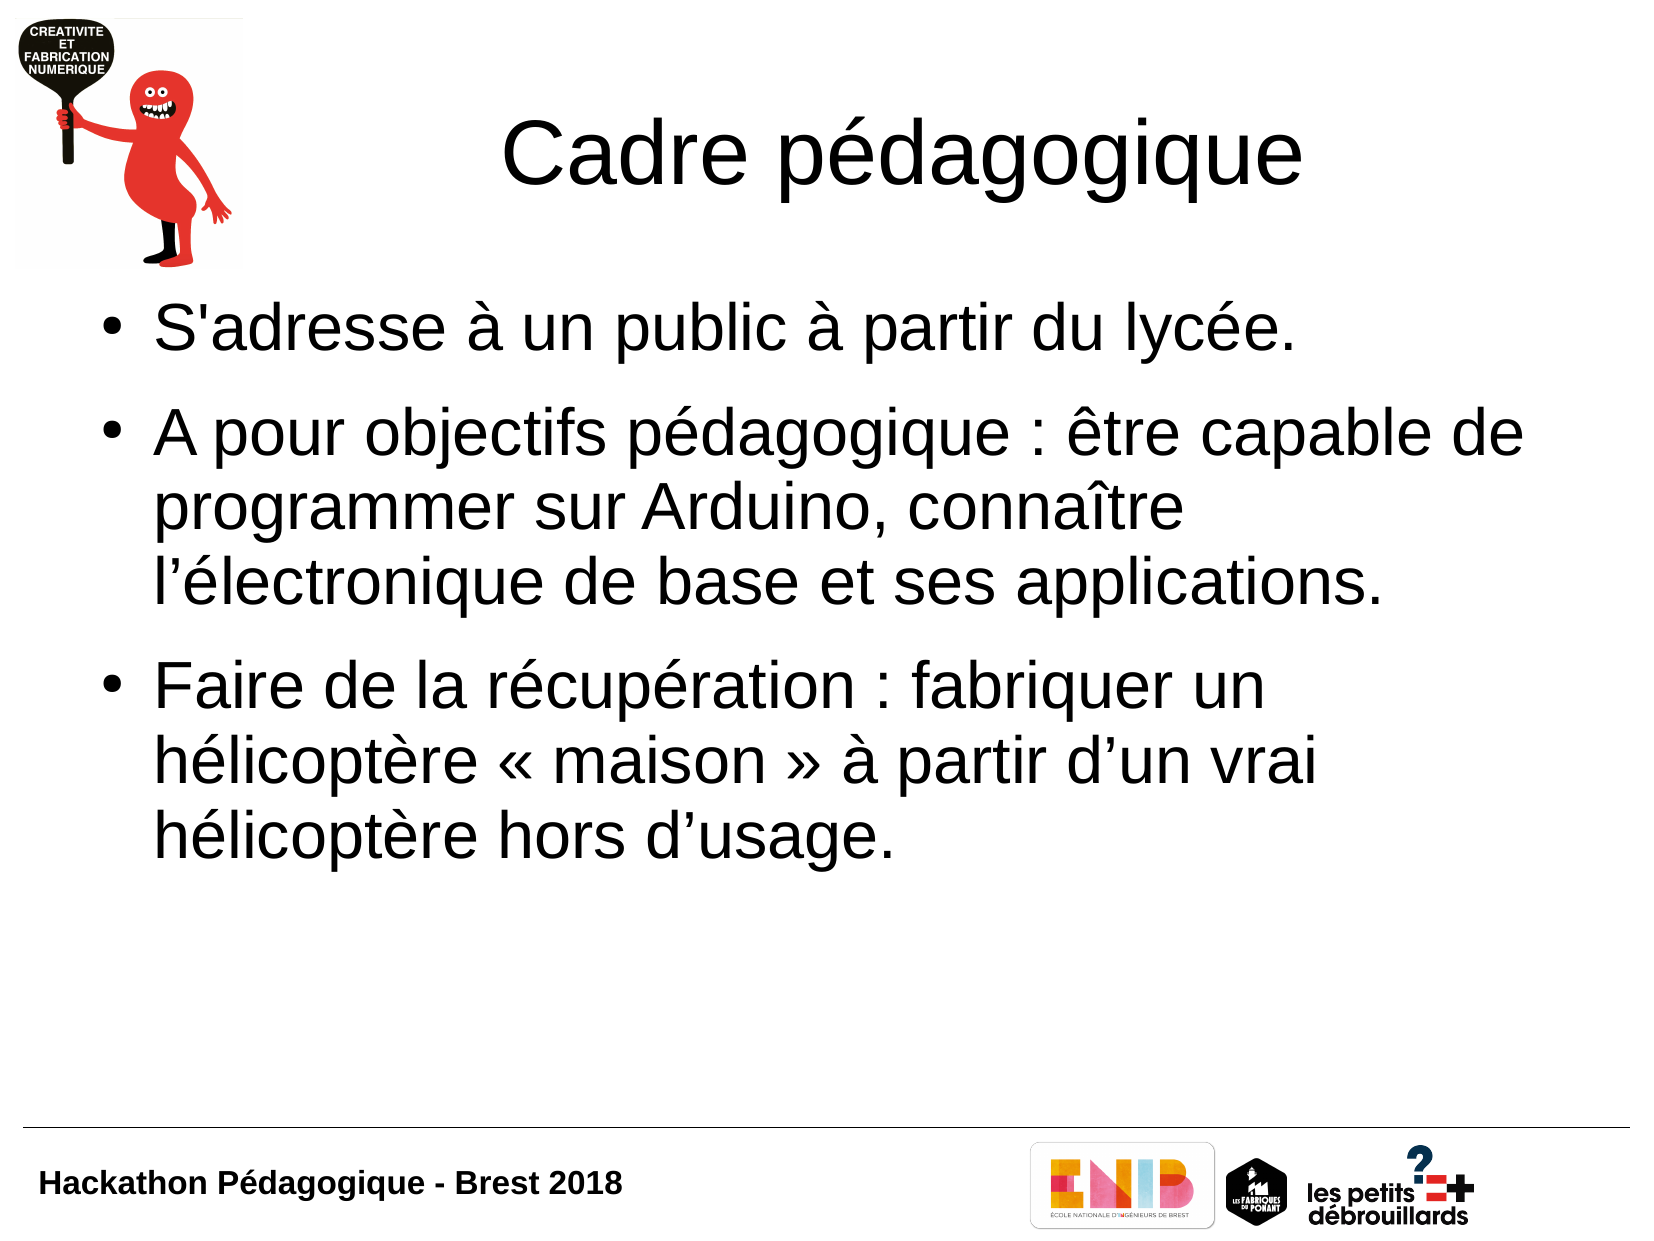

# Cadre pédagogique
S'adresse à un public à partir du lycée.
A pour objectifs pédagogique : être capable de programmer sur Arduino, connaître l’électronique de base et ses applications.
Faire de la récupération : fabriquer un hélicoptère « maison » à partir d’un vrai hélicoptère hors d’usage.
Hackathon Pédagogique - Brest 2018